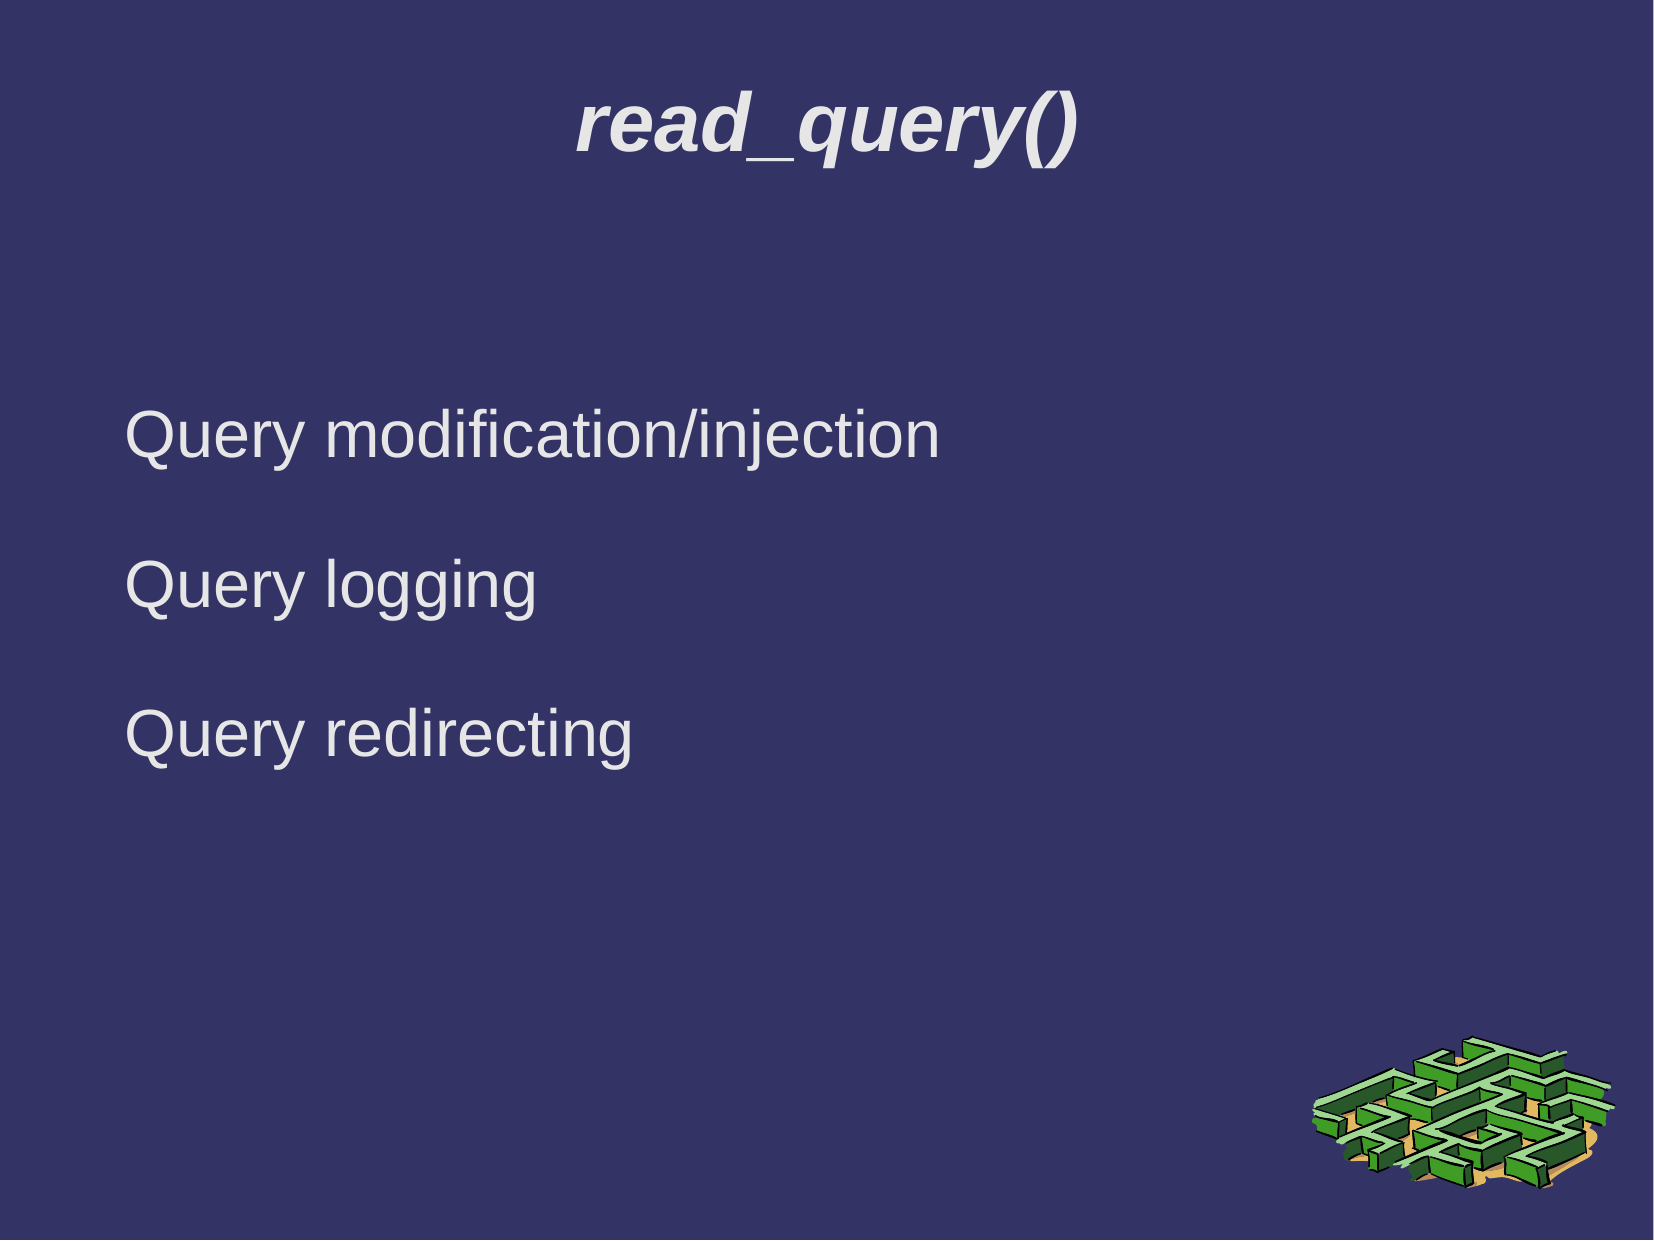

# read_query()
Query modification/injection
Query logging
Query redirecting